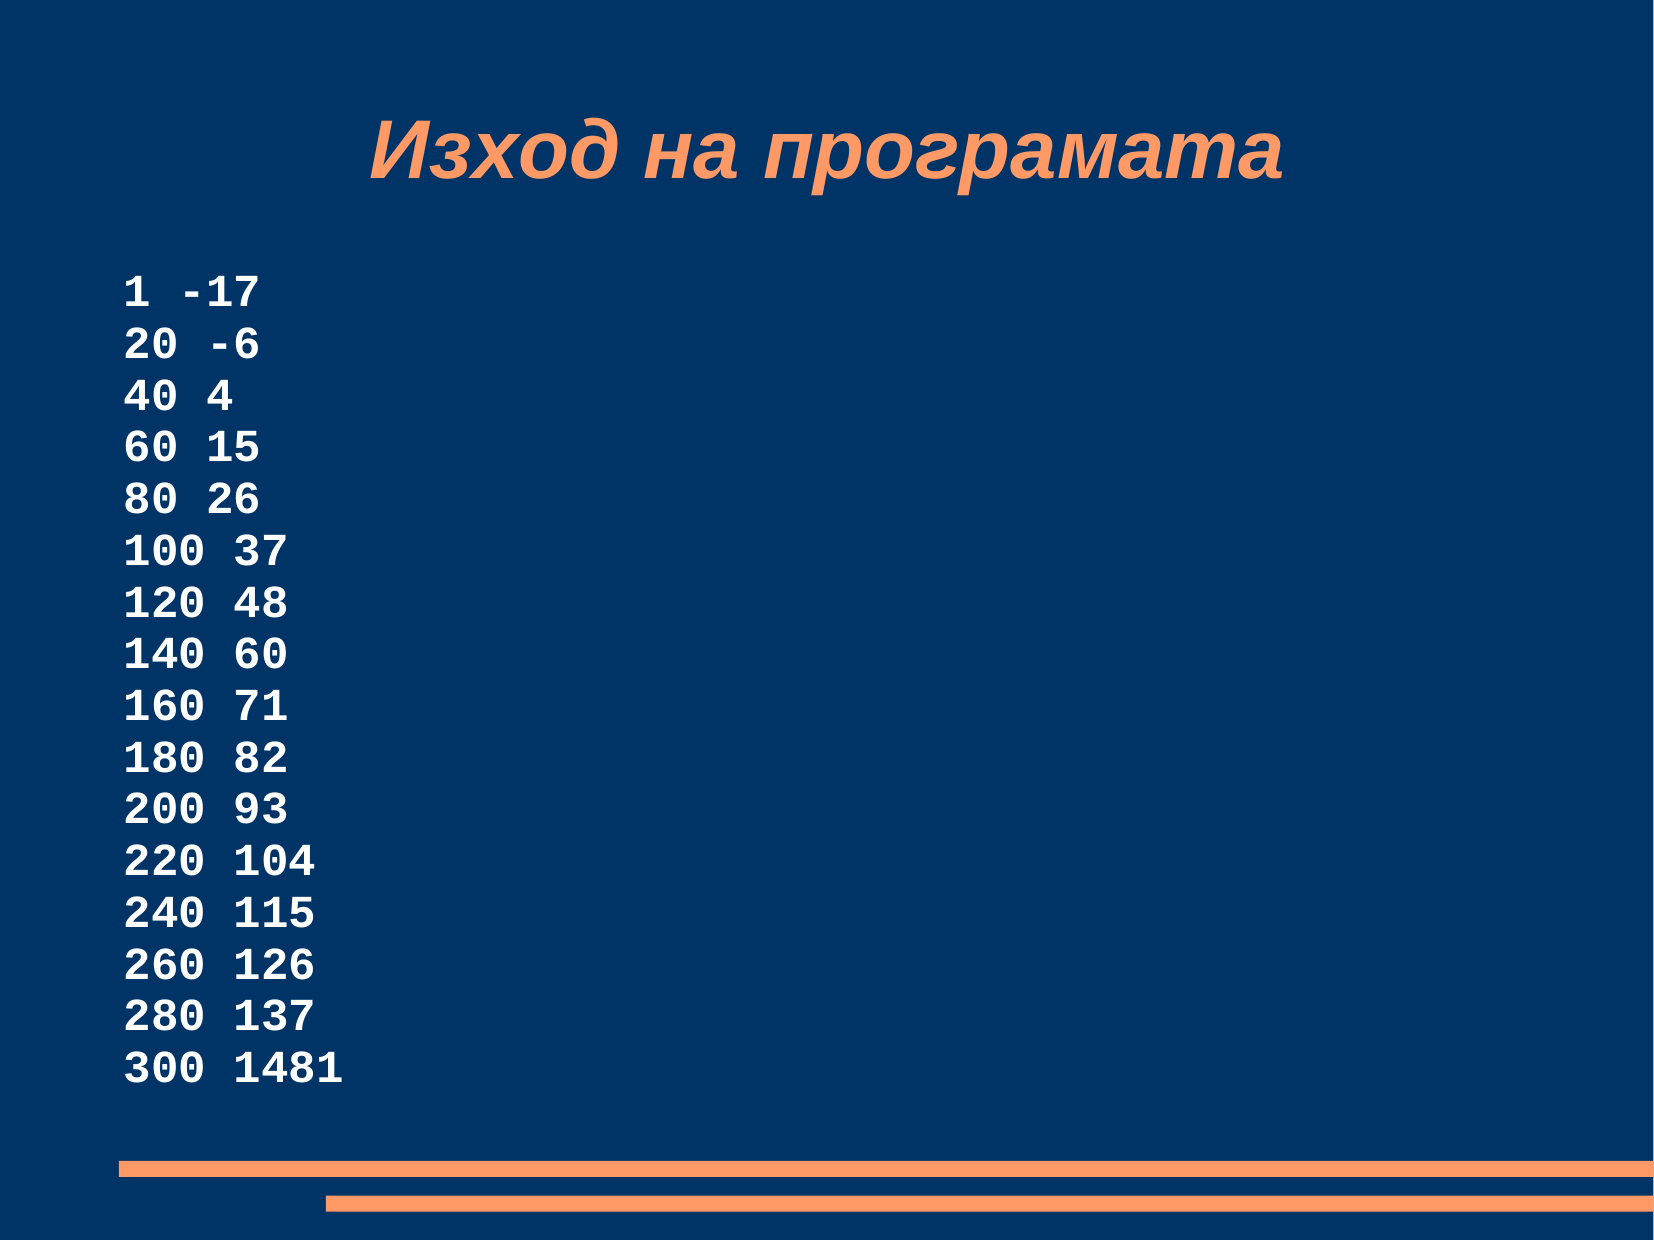

# Изход на програмата
1 -17
20 -6
40 4
60 15
80 26
100 37
120 48
140 60
160 71
180 82
200 93
220 104
240 115
260 126
280 137
300 1481